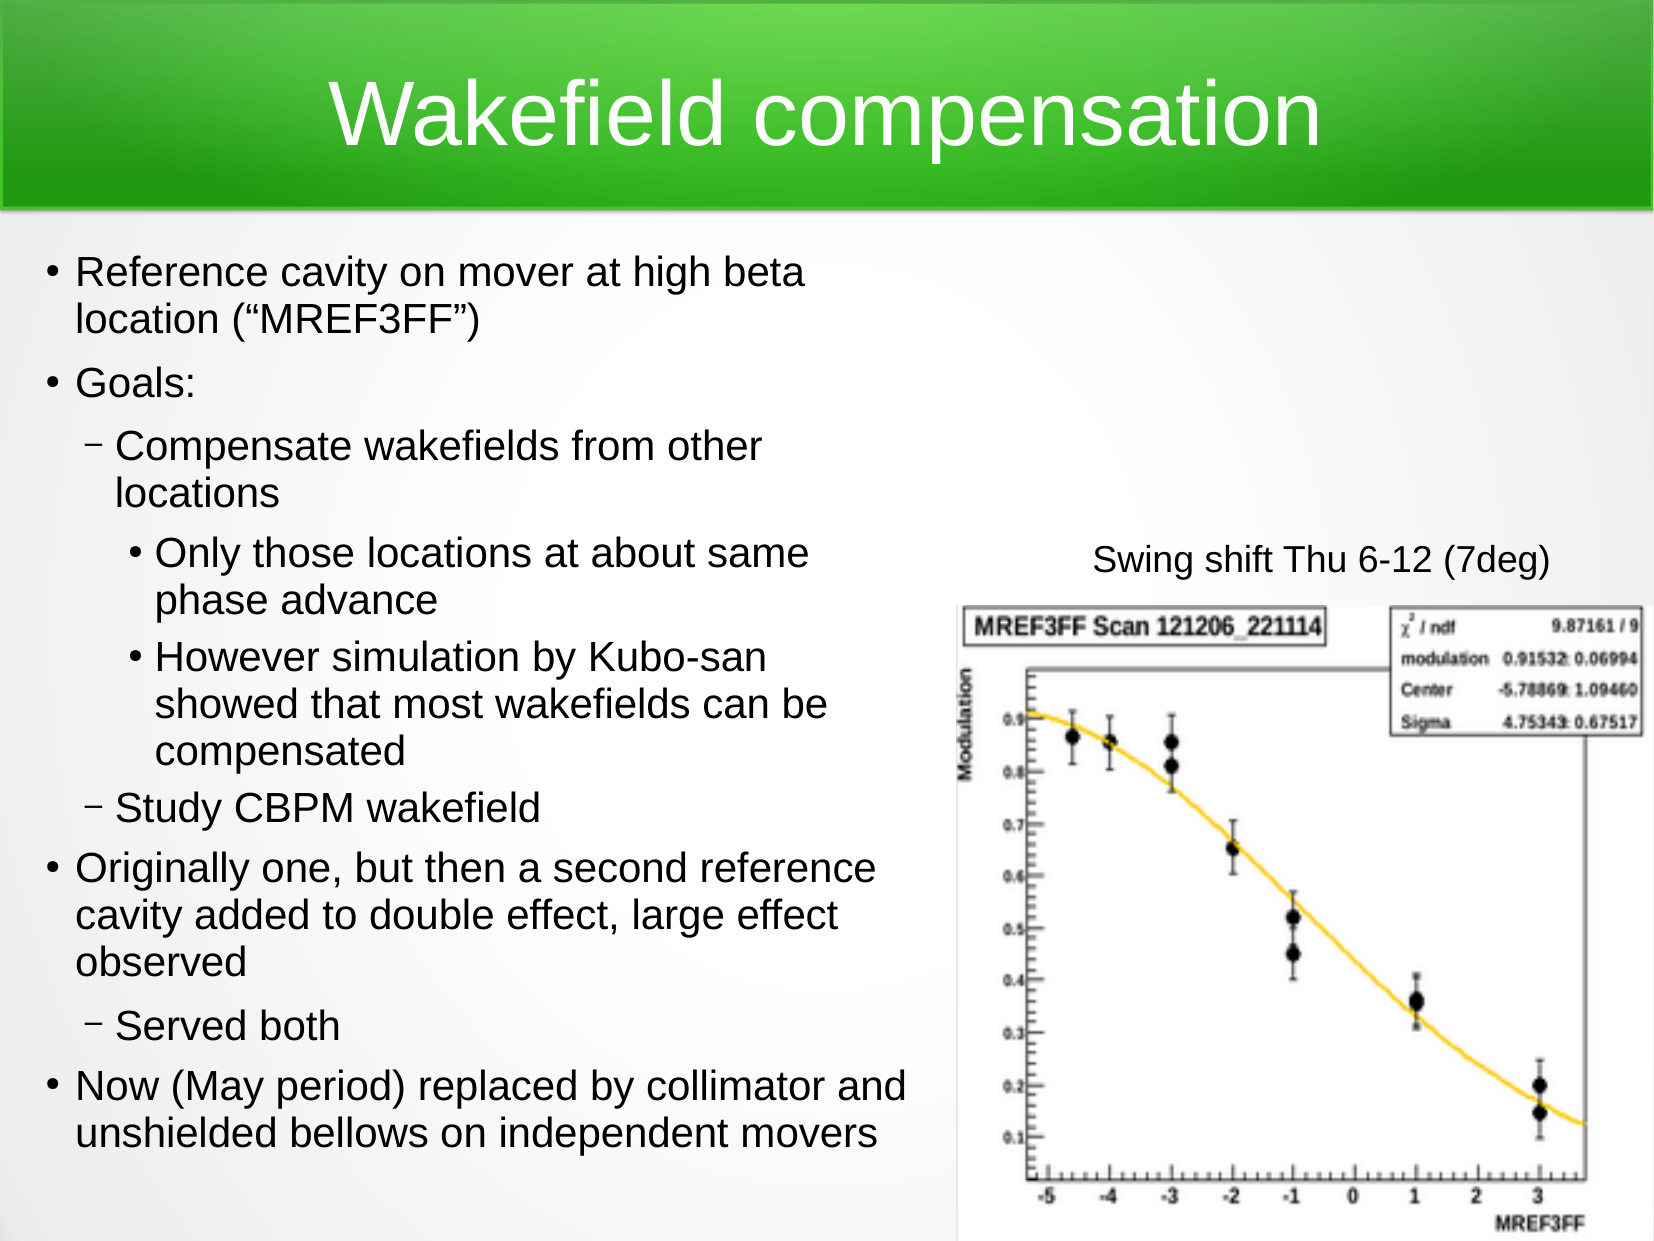

# Wakefield compensation
Reference cavity on mover at high beta location (“MREF3FF”)
Goals:
Compensate wakefields from other locations
Only those locations at about same phase advance
However simulation by Kubo-san showed that most wakefields can be compensated
Study CBPM wakefield
Originally one, but then a second reference cavity added to double effect, large effect observed
Served both
Now (May period) replaced by collimator and unshielded bellows on independent movers
 Swing shift Thu 6-12 (7deg)
15